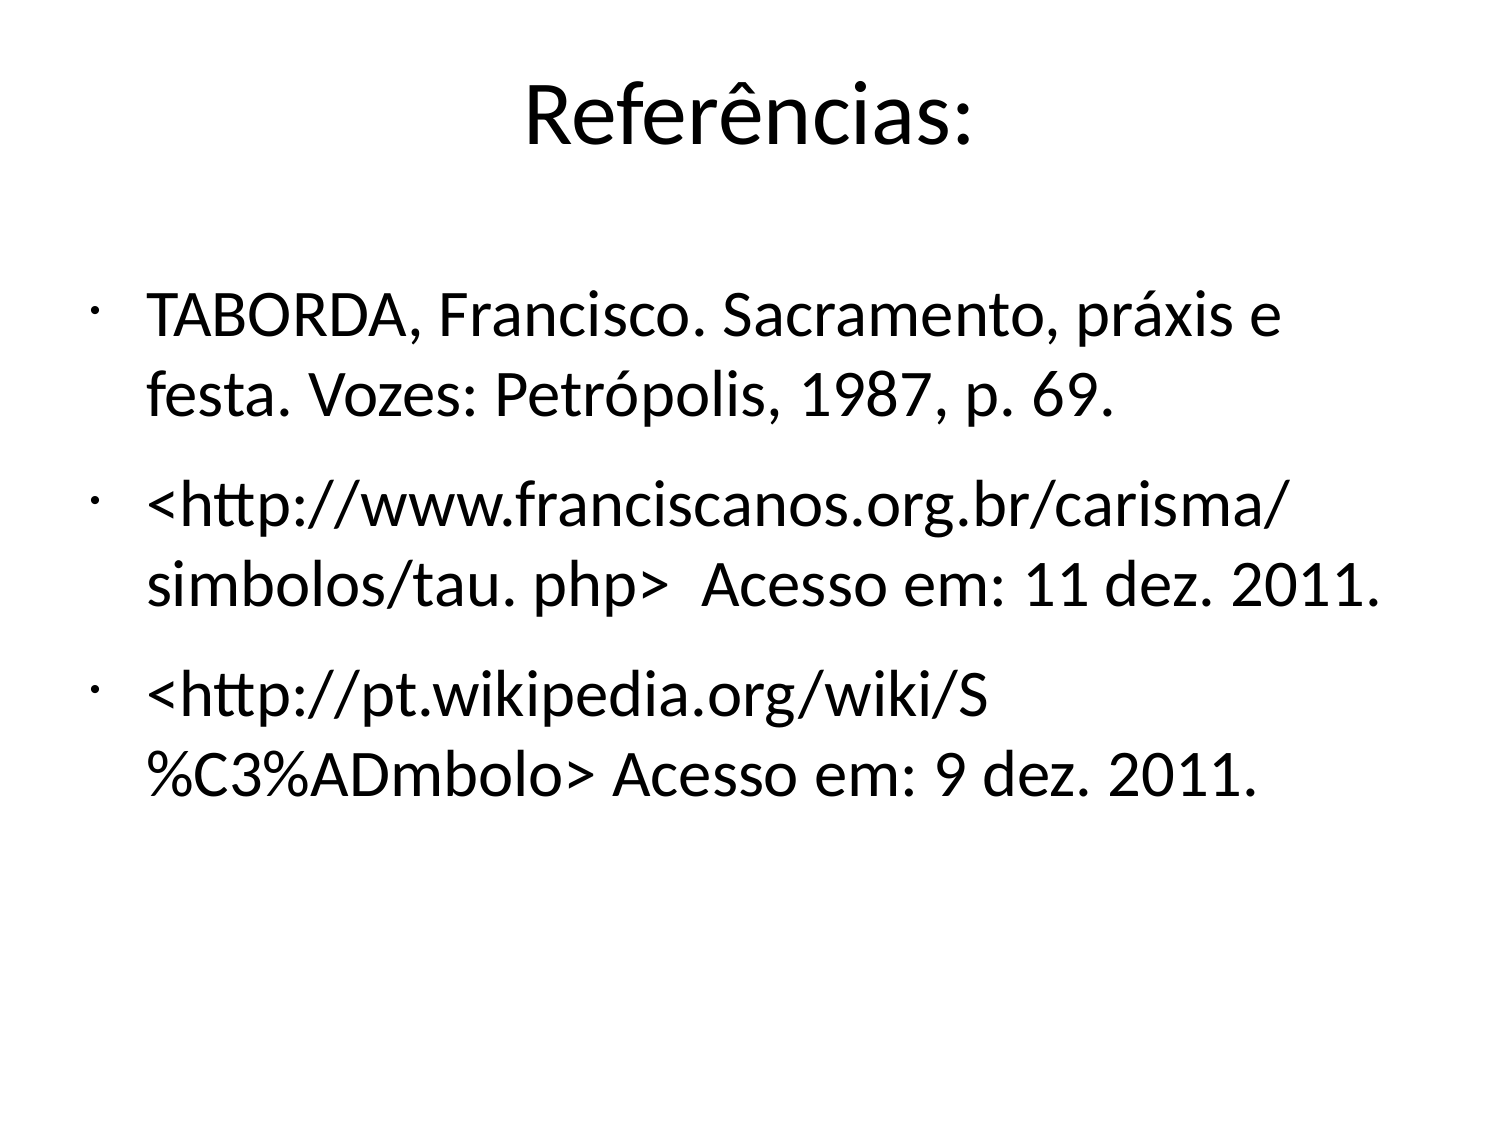

# Referências:
TABORDA, Francisco. Sacramento, práxis e festa. Vozes: Petrópolis, 1987, p. 69.
<http://www.franciscanos.org.br/carisma/simbolos/tau. php> Acesso em: 11 dez. 2011.
<http://pt.wikipedia.org/wiki/S%C3%ADmbolo> Acesso em: 9 dez. 2011.